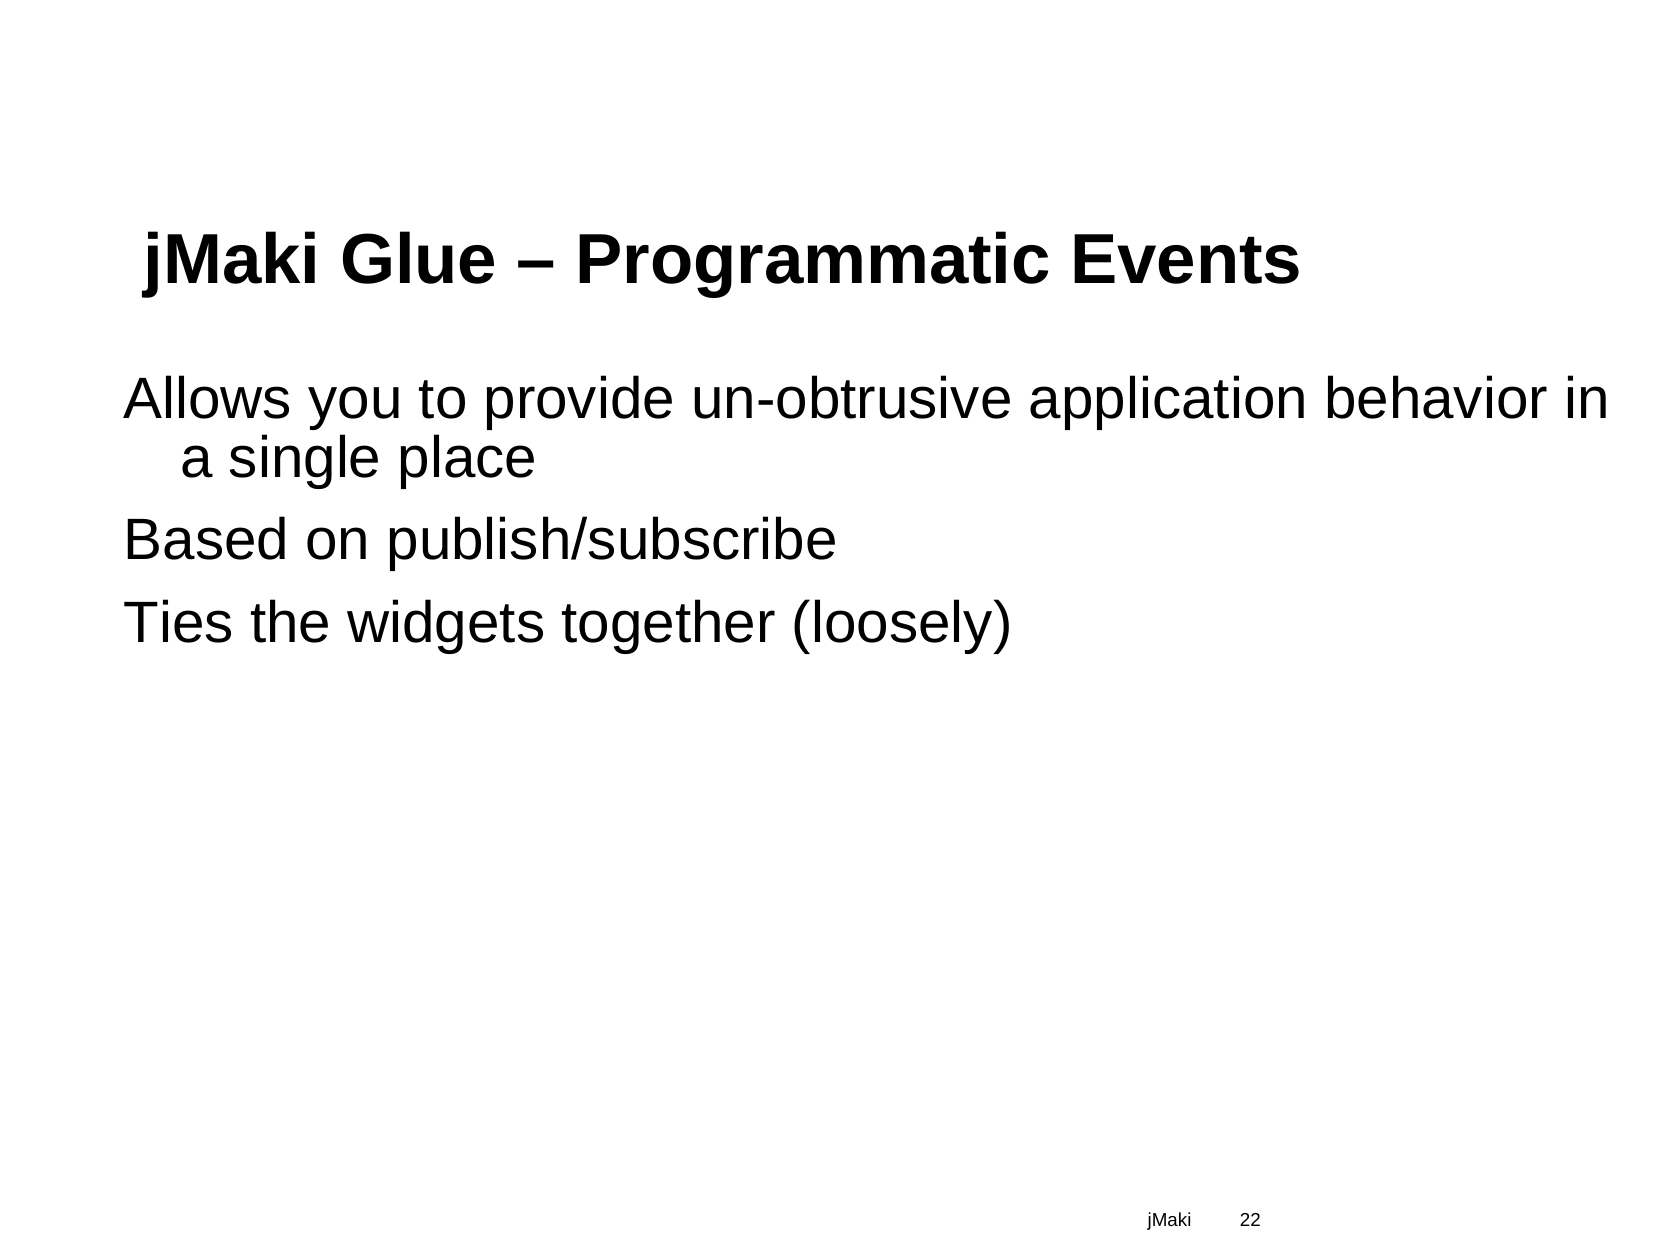

# jMaki Glue – Programmatic Events
Allows you to provide un-obtrusive application behavior in a single place
Based on publish/subscribe
Ties the widgets together (loosely) based on topic names